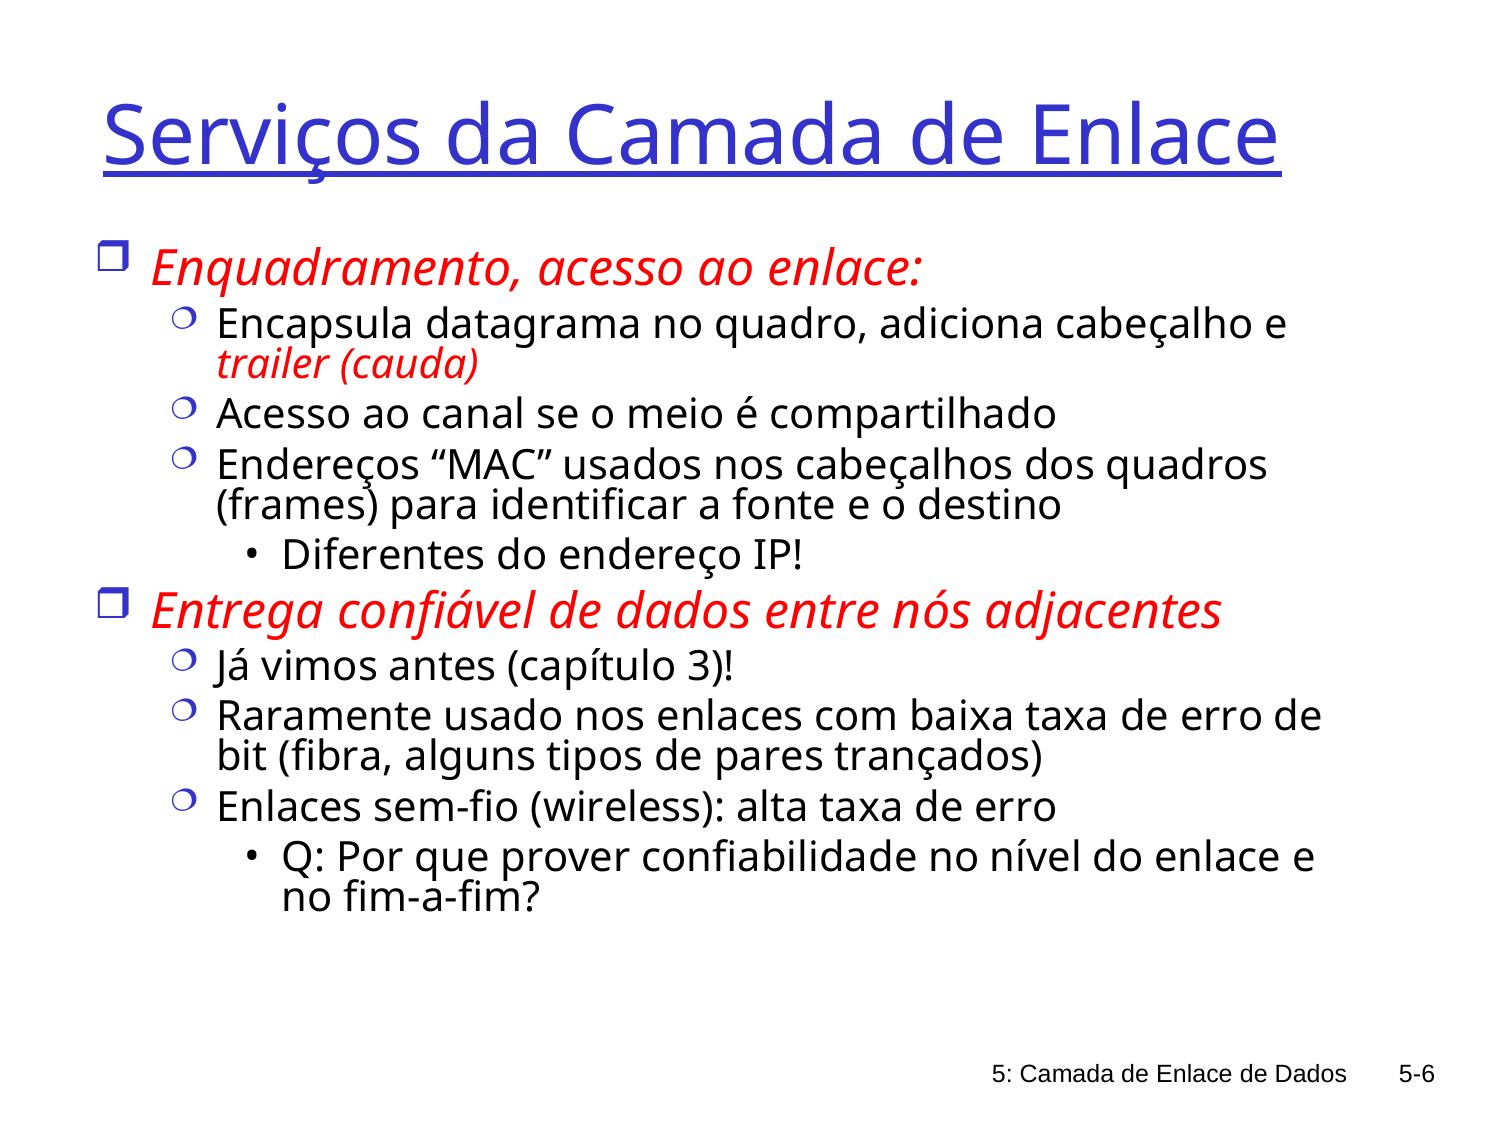

# Serviços da Camada de Enlace
Enquadramento, acesso ao enlace:
Encapsula datagrama no quadro, adiciona cabeçalho e trailer (cauda)
Acesso ao canal se o meio é compartilhado
Endereços “MAC” usados nos cabeçalhos dos quadros (frames) para identificar a fonte e o destino
Diferentes do endereço IP!
Entrega confiável de dados entre nós adjacentes
Já vimos antes (capítulo 3)!
Raramente usado nos enlaces com baixa taxa de erro de bit (fibra, alguns tipos de pares trançados)
Enlaces sem-fio (wireless): alta taxa de erro
Q: Por que prover confiabilidade no nível do enlace e no fim-a-fim?
5: Camada de Enlace de Dados